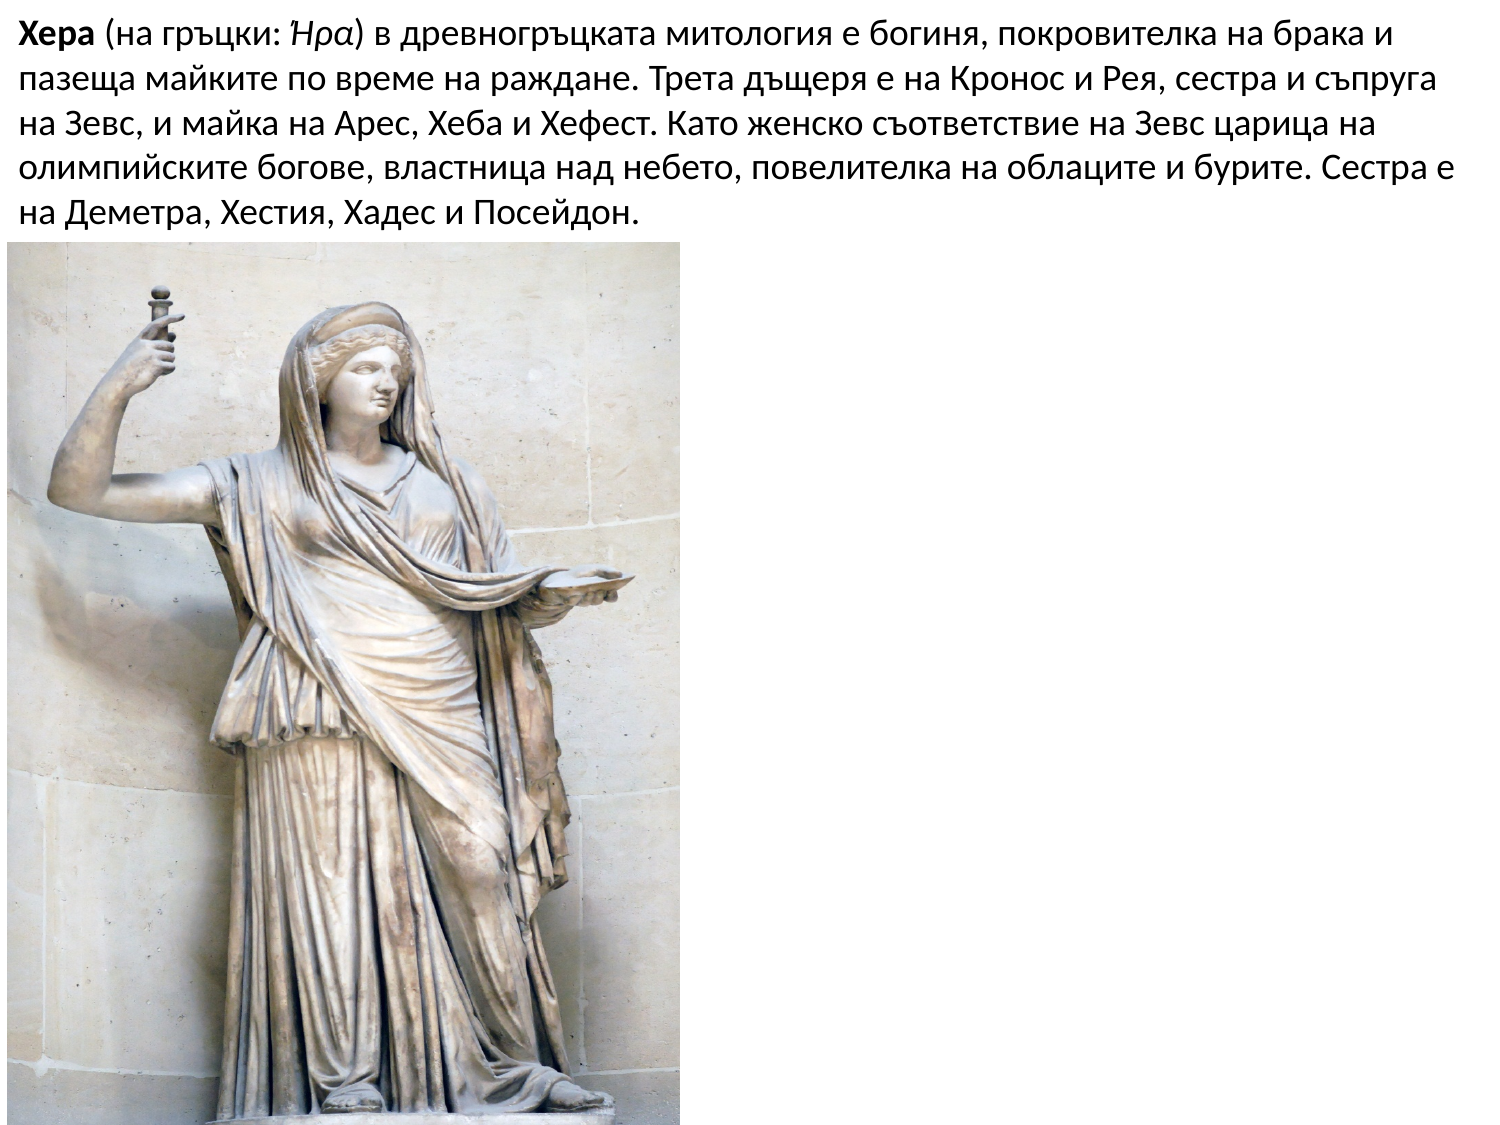

Хера (на гръцки: Ήρα) в древногръцката митология е богиня, покровителка на брака и пазеща майките по време на раждане. Трета дъщеря е на Кронос и Рея, сестра и съпруга на Зевс, и майка на Арес, Хеба и Хефест. Като женско съответствие на Зевс царица на олимпийските богове, властница над небето, повелителка на облаците и бурите. Сестра е на Деметра, Хестия, Хадес и Посейдон.